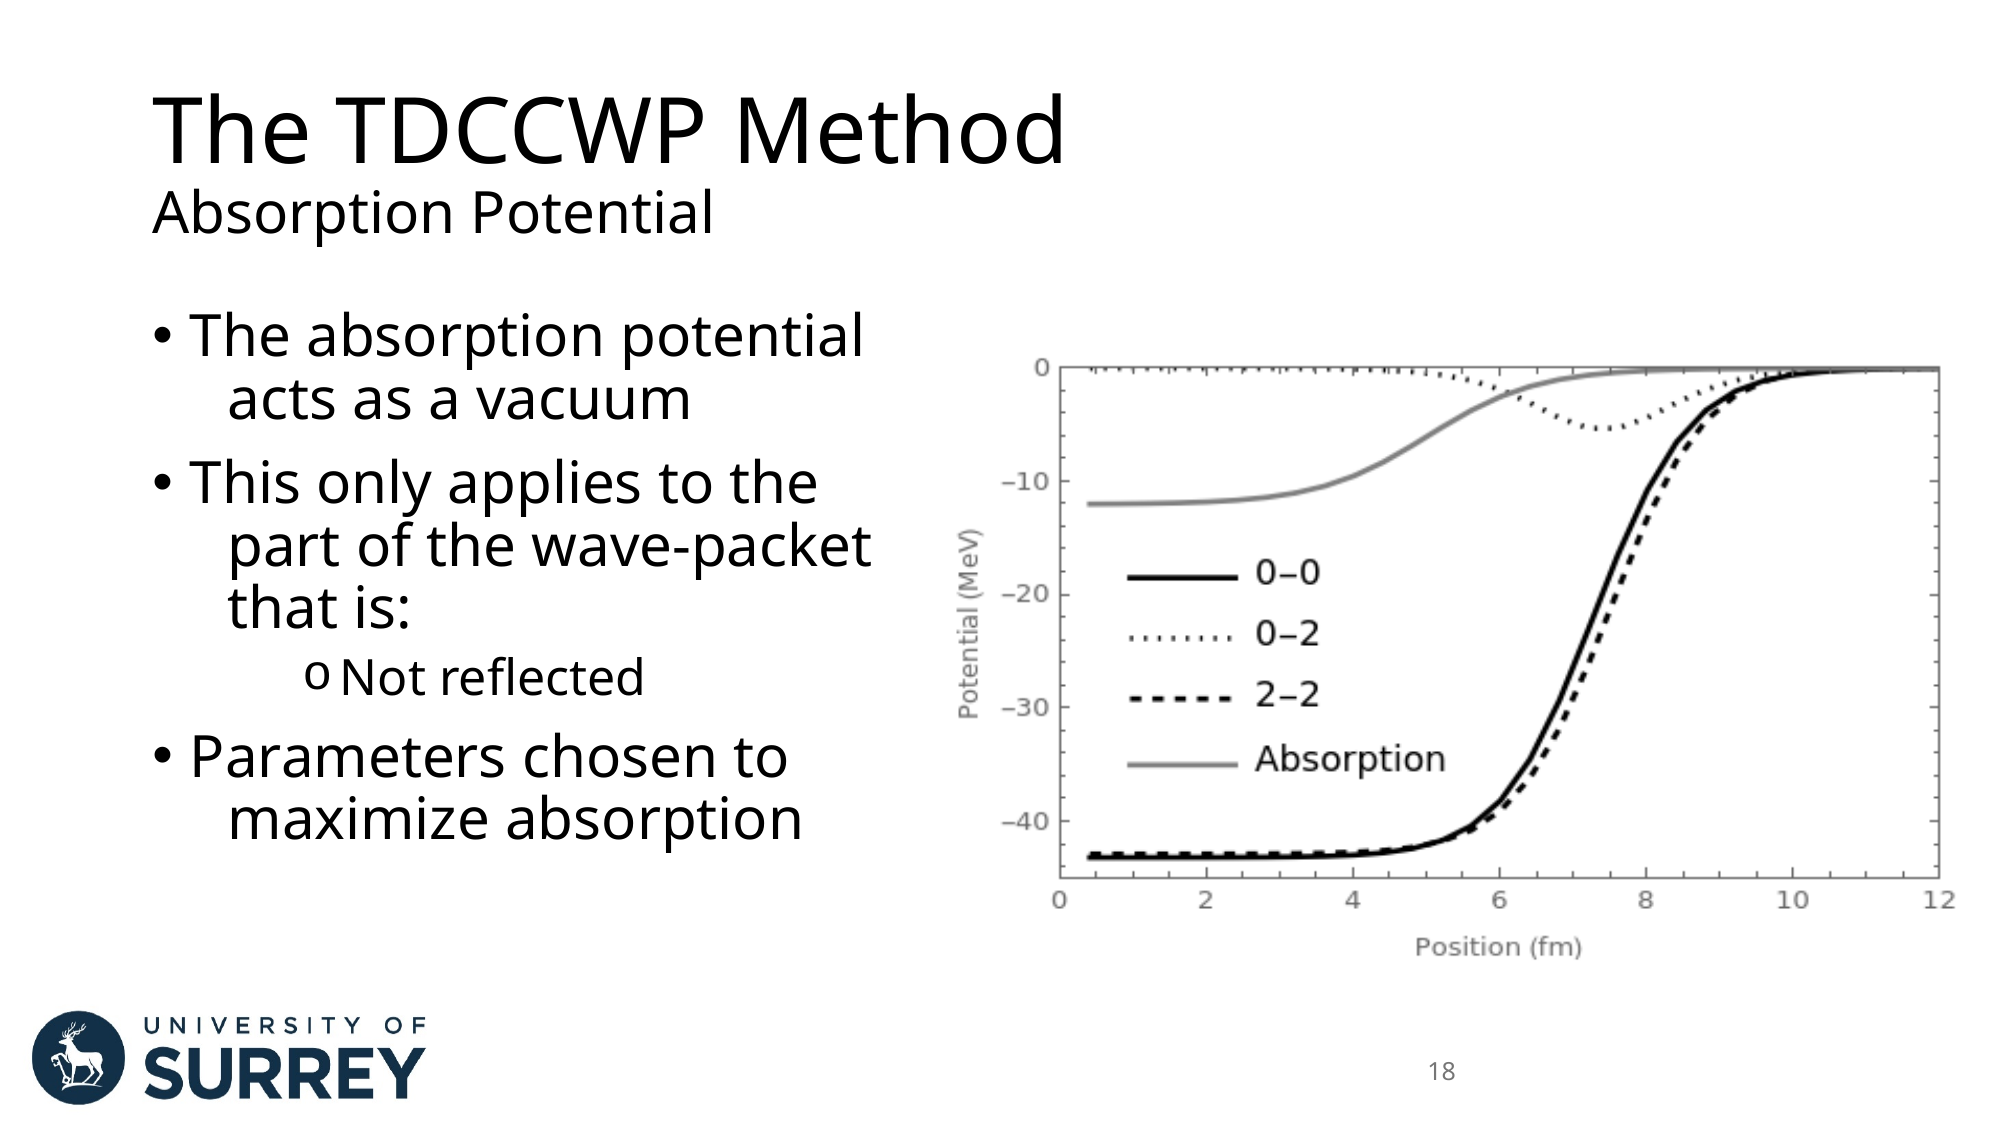

# The TDCCWP Method Absorption Potential
The absorption potential acts as a vacuum
This only applies to the part of the wave-packet that is:
Not reflected
Parameters chosen to maximize absorption